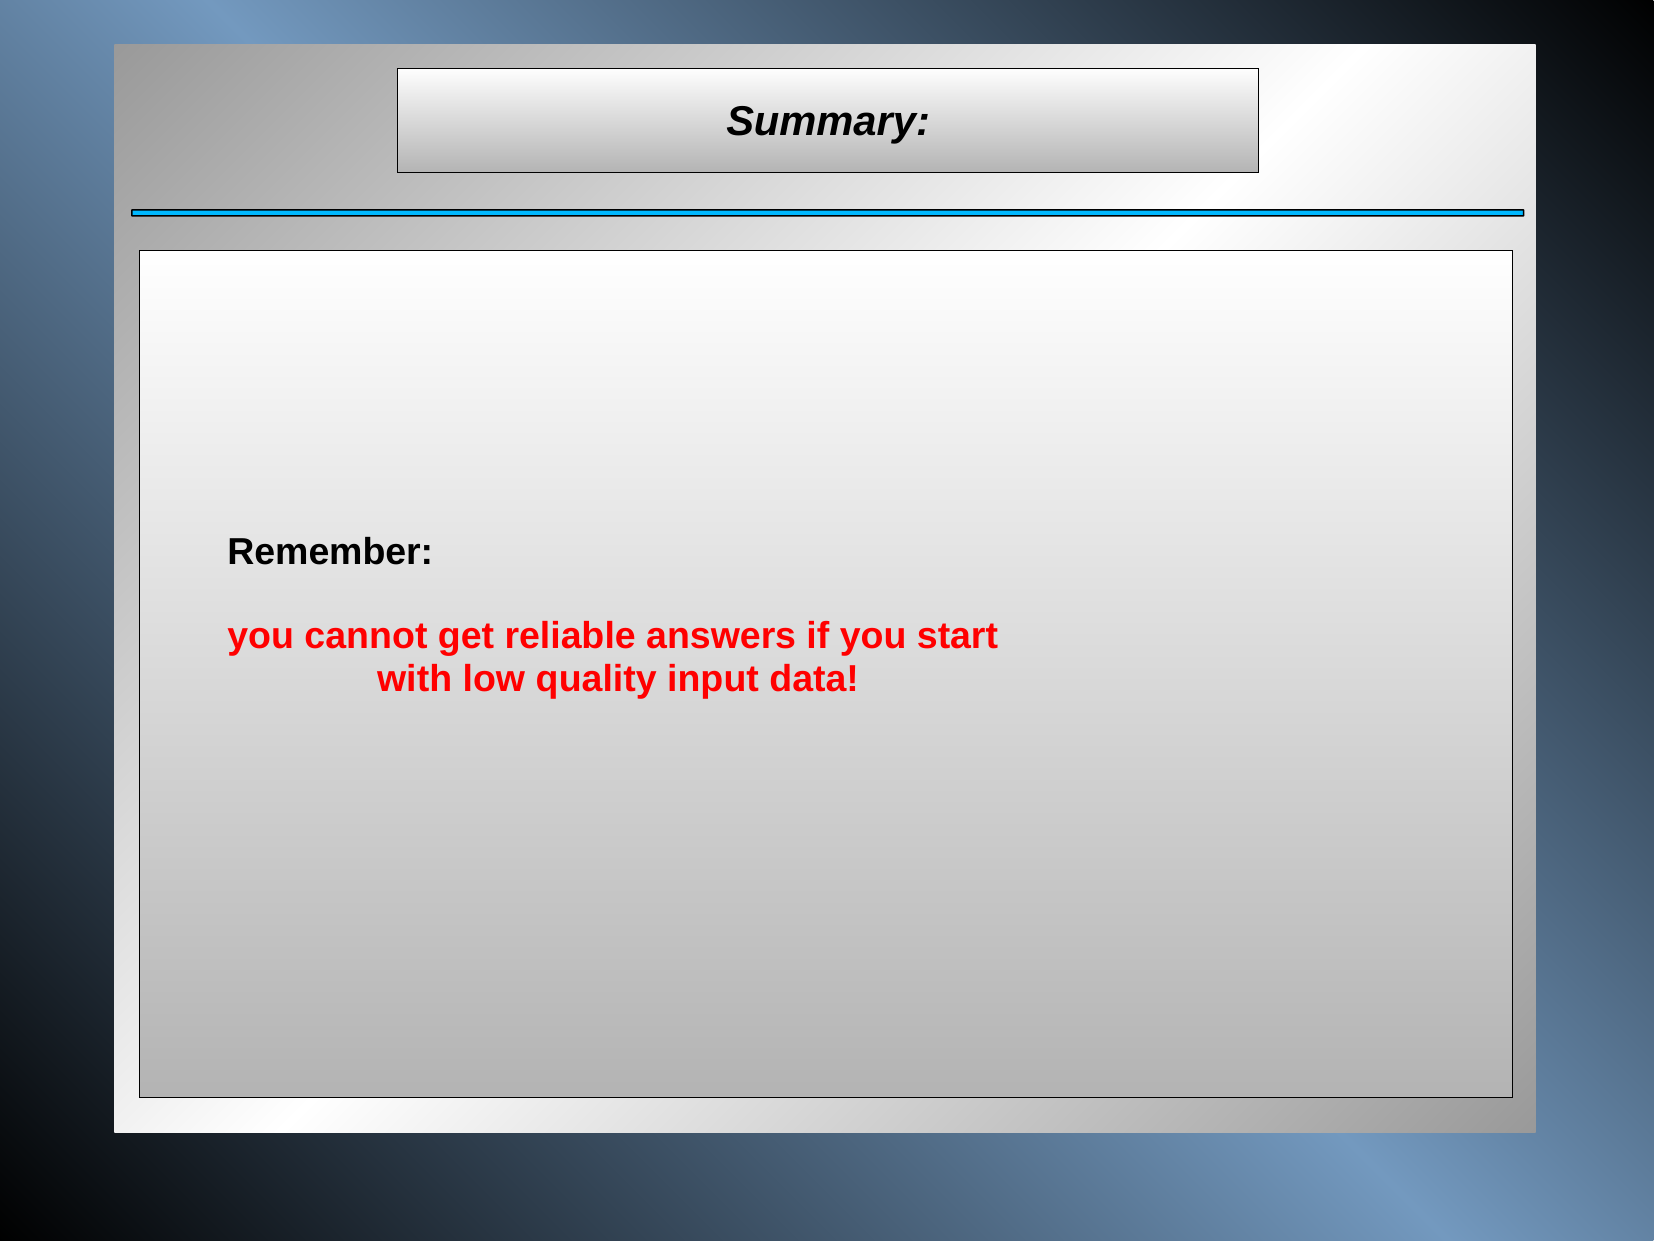

Summary:
Remember:
you cannot get reliable answers if you start
with low quality input data!